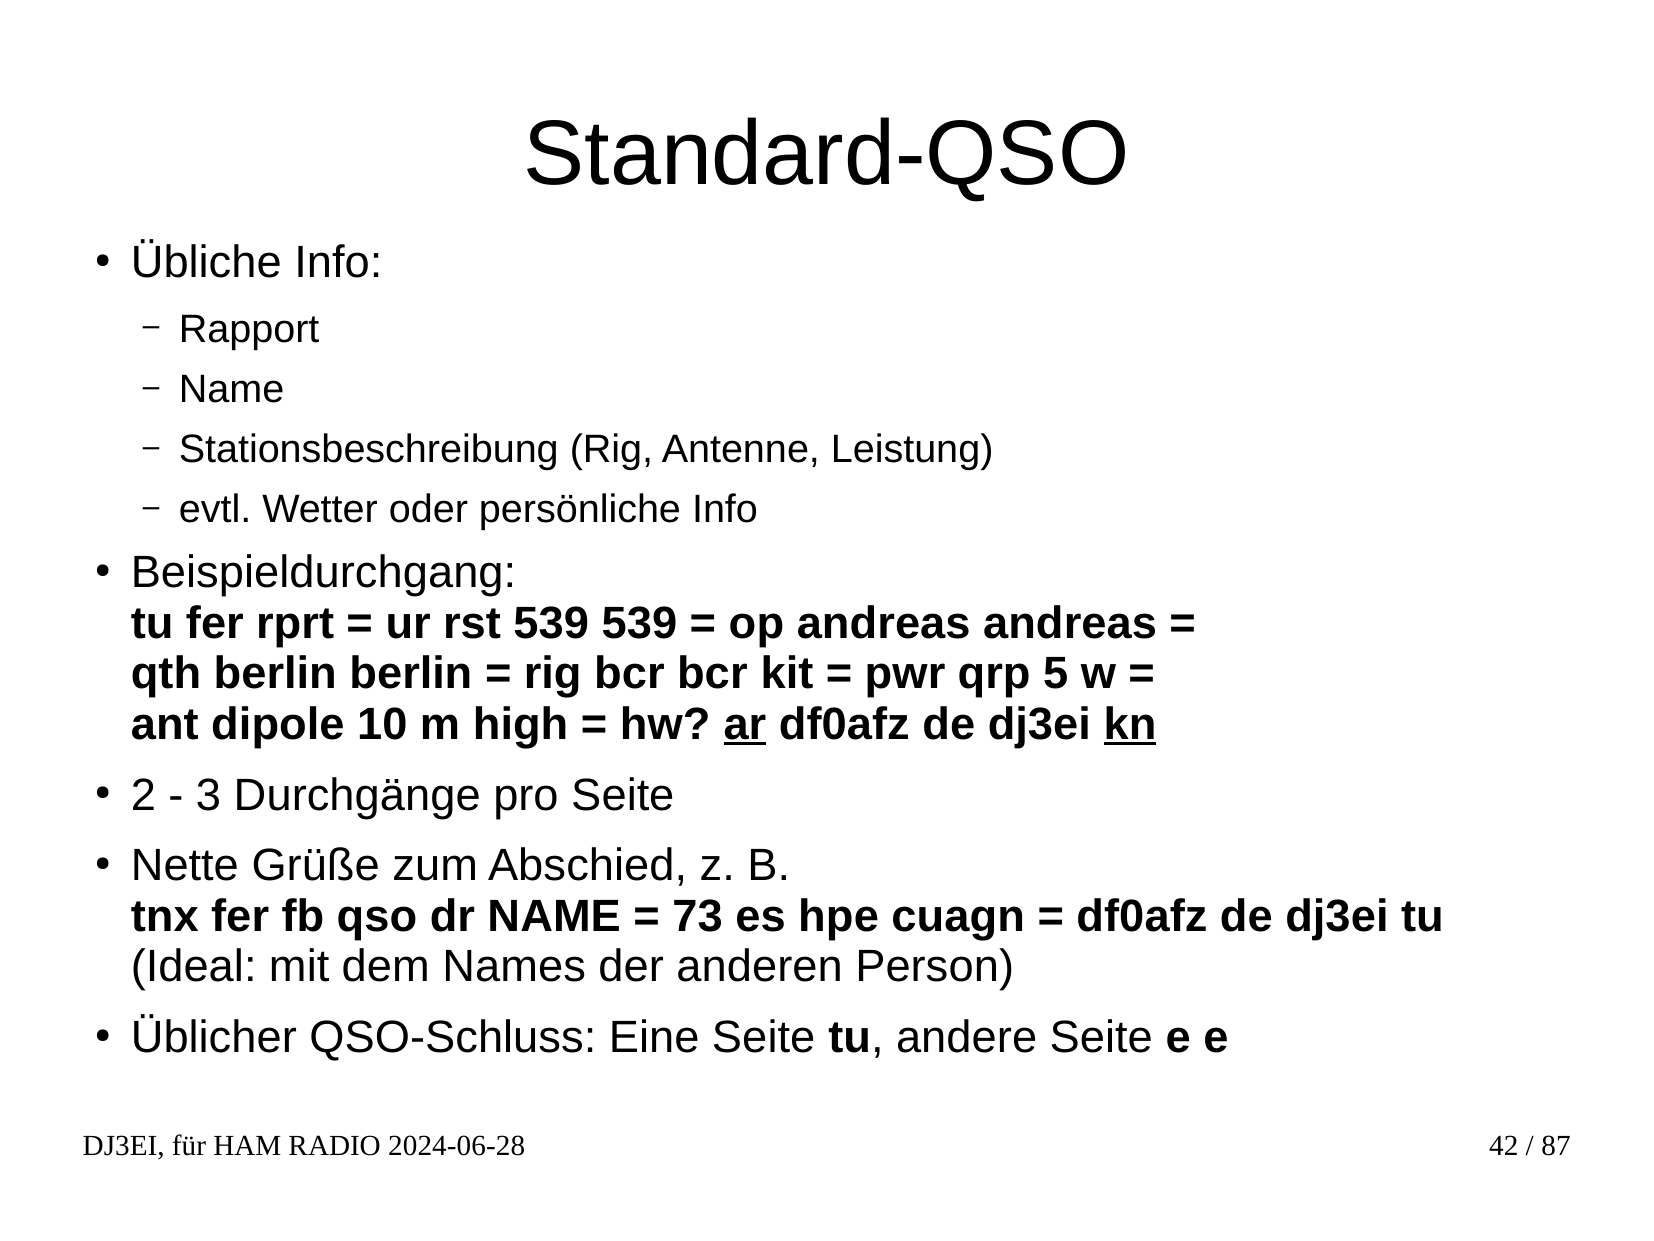

# Standard-QSO
Übliche Info:
Rapport
Name
Stationsbeschreibung (Rig, Antenne, Leistung)
evtl. Wetter oder persönliche Info
Beispieldurchgang:
tu fer rprt = ur rst 539 539 = op andreas andreas =
qth berlin berlin = rig bcr bcr kit = pwr qrp 5 w =
ant dipole 10 m high = hw? ar df0afz de dj3ei kn
2 - 3 Durchgänge pro Seite
Nette Grüße zum Abschied, z. B.
tnx fer fb qso dr NAME = 73 es hpe cuagn = df0afz de dj3ei tu
(Ideal: mit dem Names der anderen Person)
Üblicher QSO-Schluss: Eine Seite tu, andere Seite e e
42